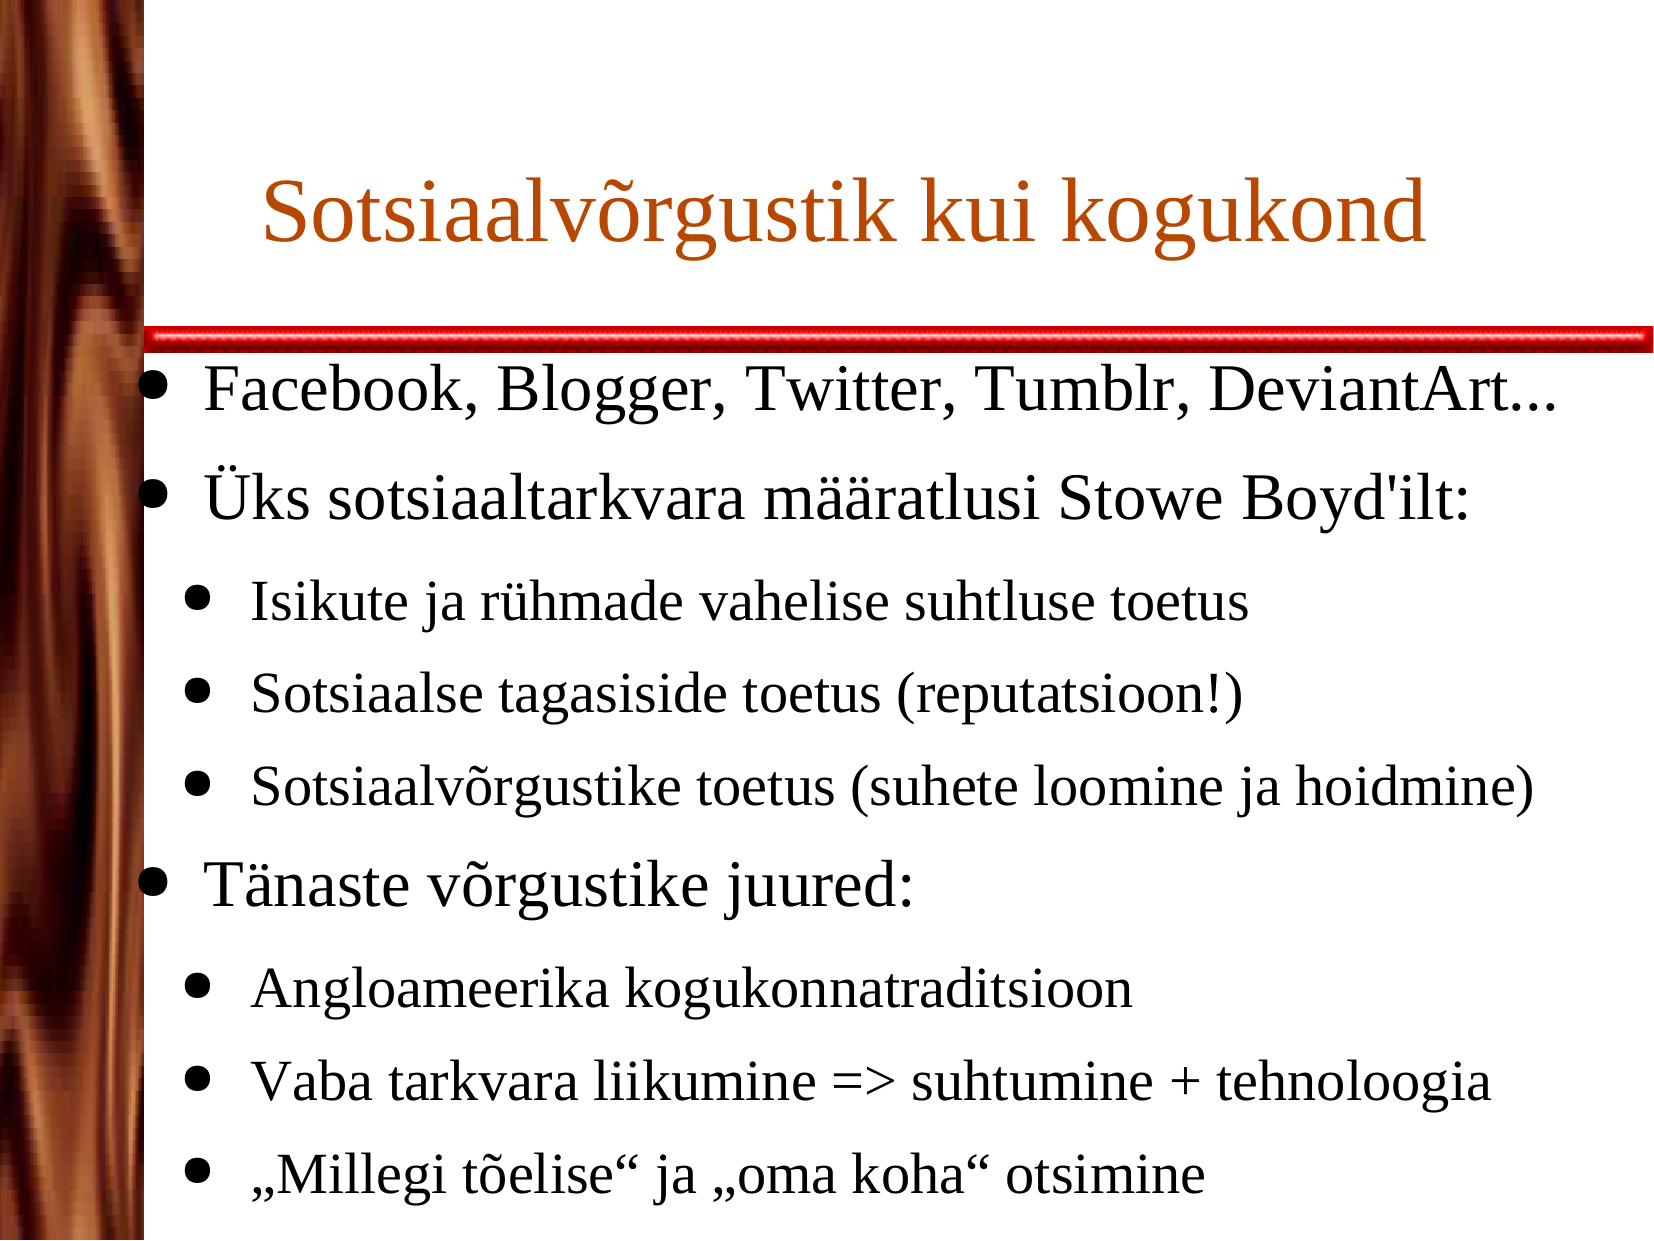

# Sotsiaalvõrgustik kui kogukond
Facebook, Blogger, Twitter, Tumblr, DeviantArt...
Üks sotsiaaltarkvara määratlusi Stowe Boyd'ilt:
Isikute ja rühmade vahelise suhtluse toetus
Sotsiaalse tagasiside toetus (reputatsioon!)
Sotsiaalvõrgustike toetus (suhete loomine ja hoidmine)
Tänaste võrgustike juured:
Angloameerika kogukonnatraditsioon
Vaba tarkvara liikumine => suhtumine + tehnoloogia
„Millegi tõelise“ ja „oma koha“ otsimine